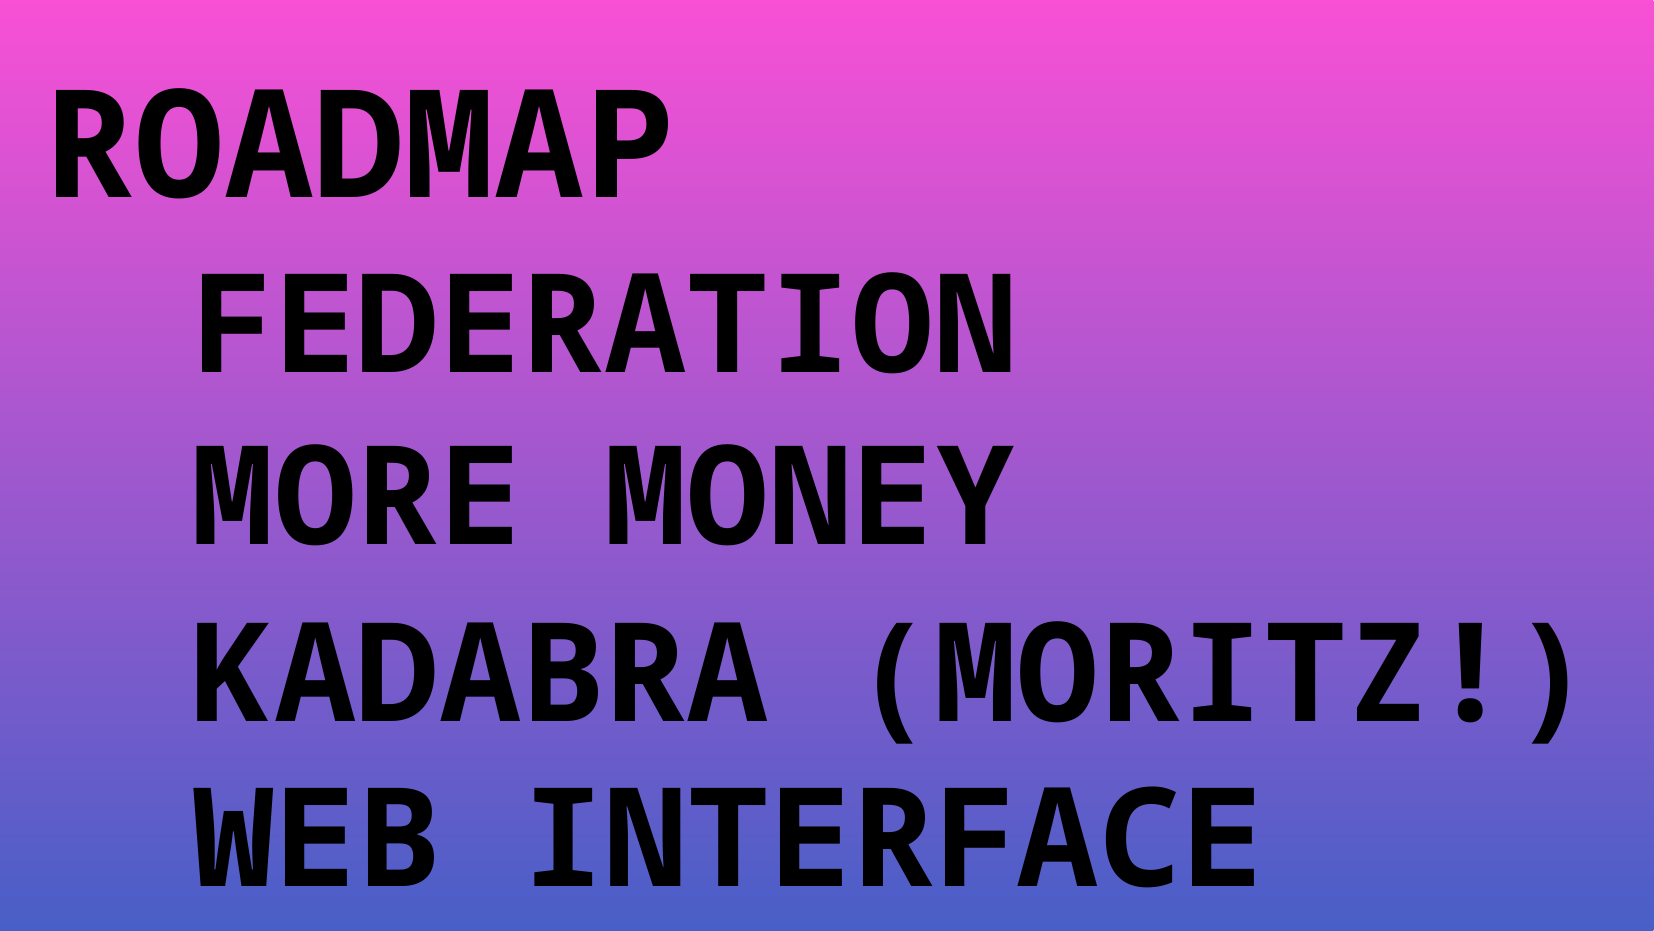

ROADMAP
FEDERATION
MORE MONEY
KADABRA (MORITZ!)
WEB INTERFACE